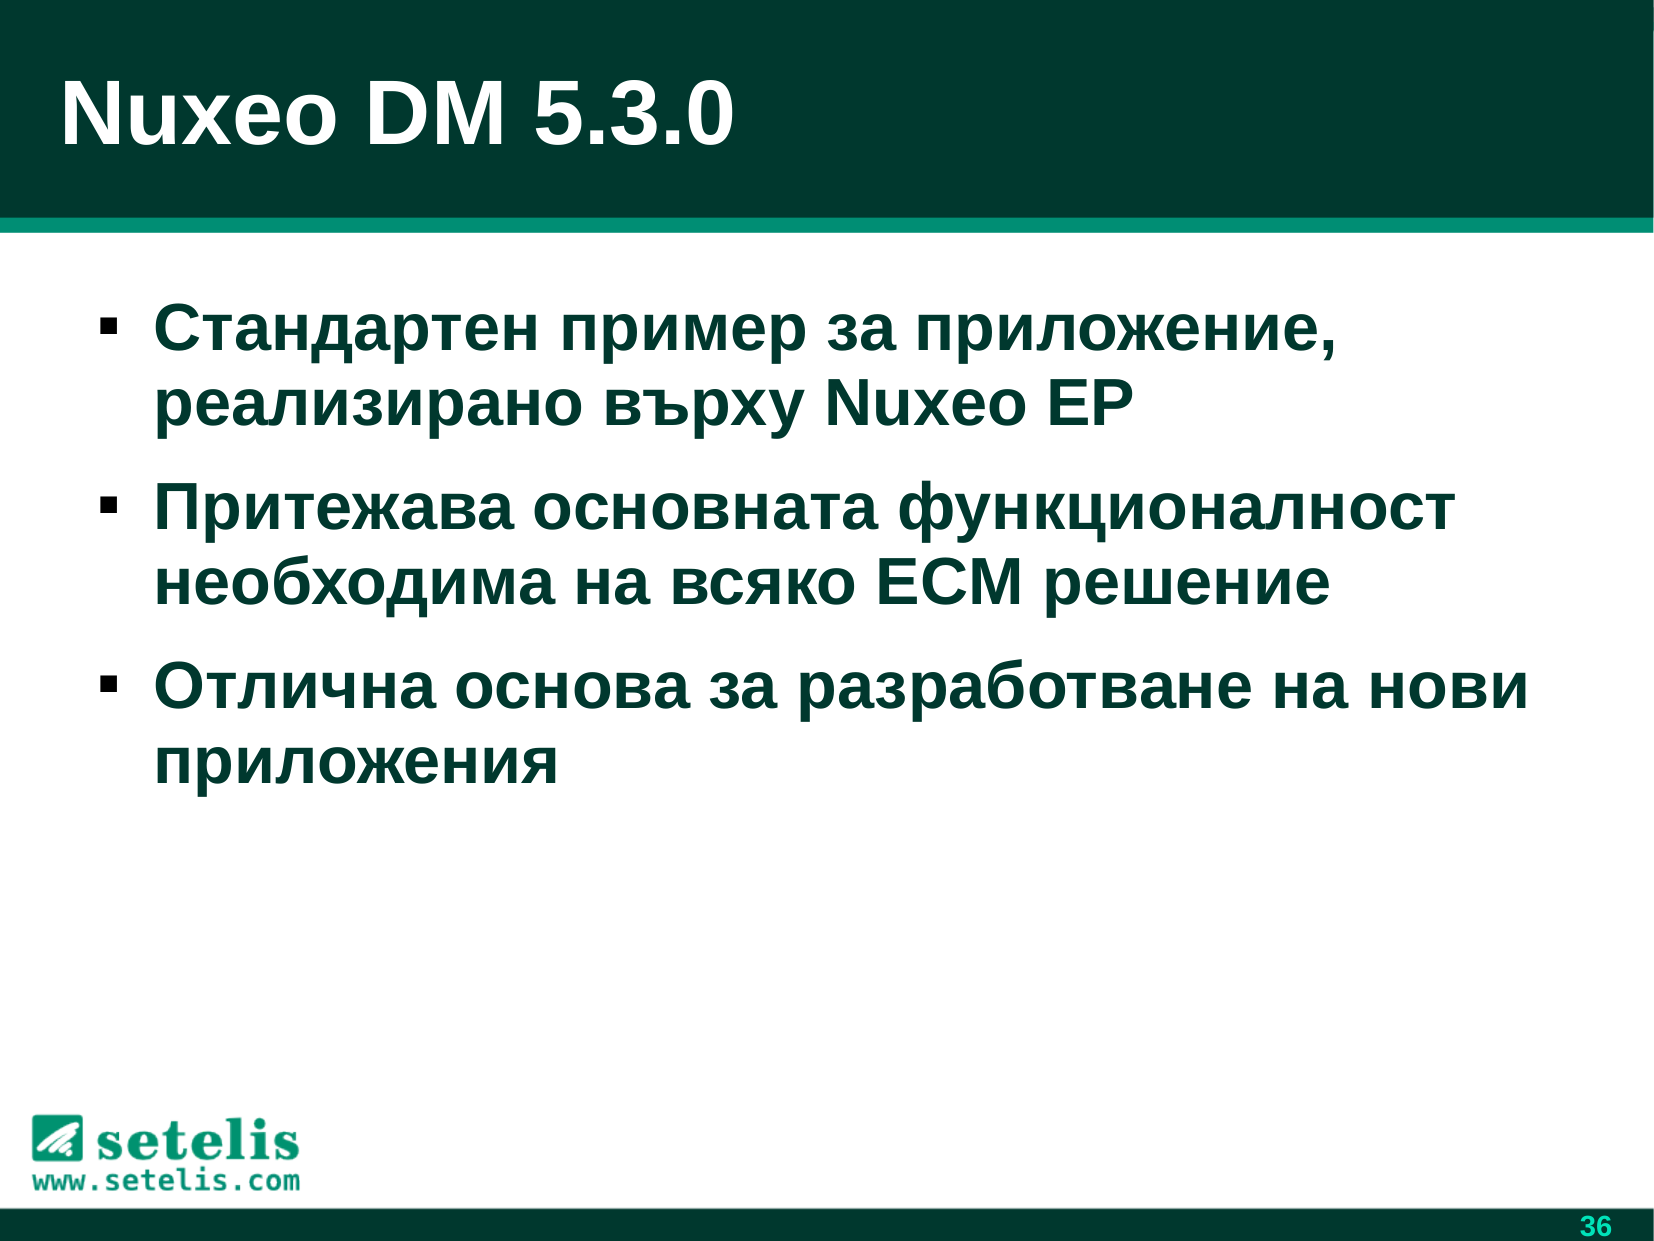

# Nuxeo DM 5.3.0
Стандартен пример за приложение, реализирано върху Nuxeo EP
Притежава основната функционалност необходима на всяко ECM решение
Отлична основа за разработване на нови приложения
36